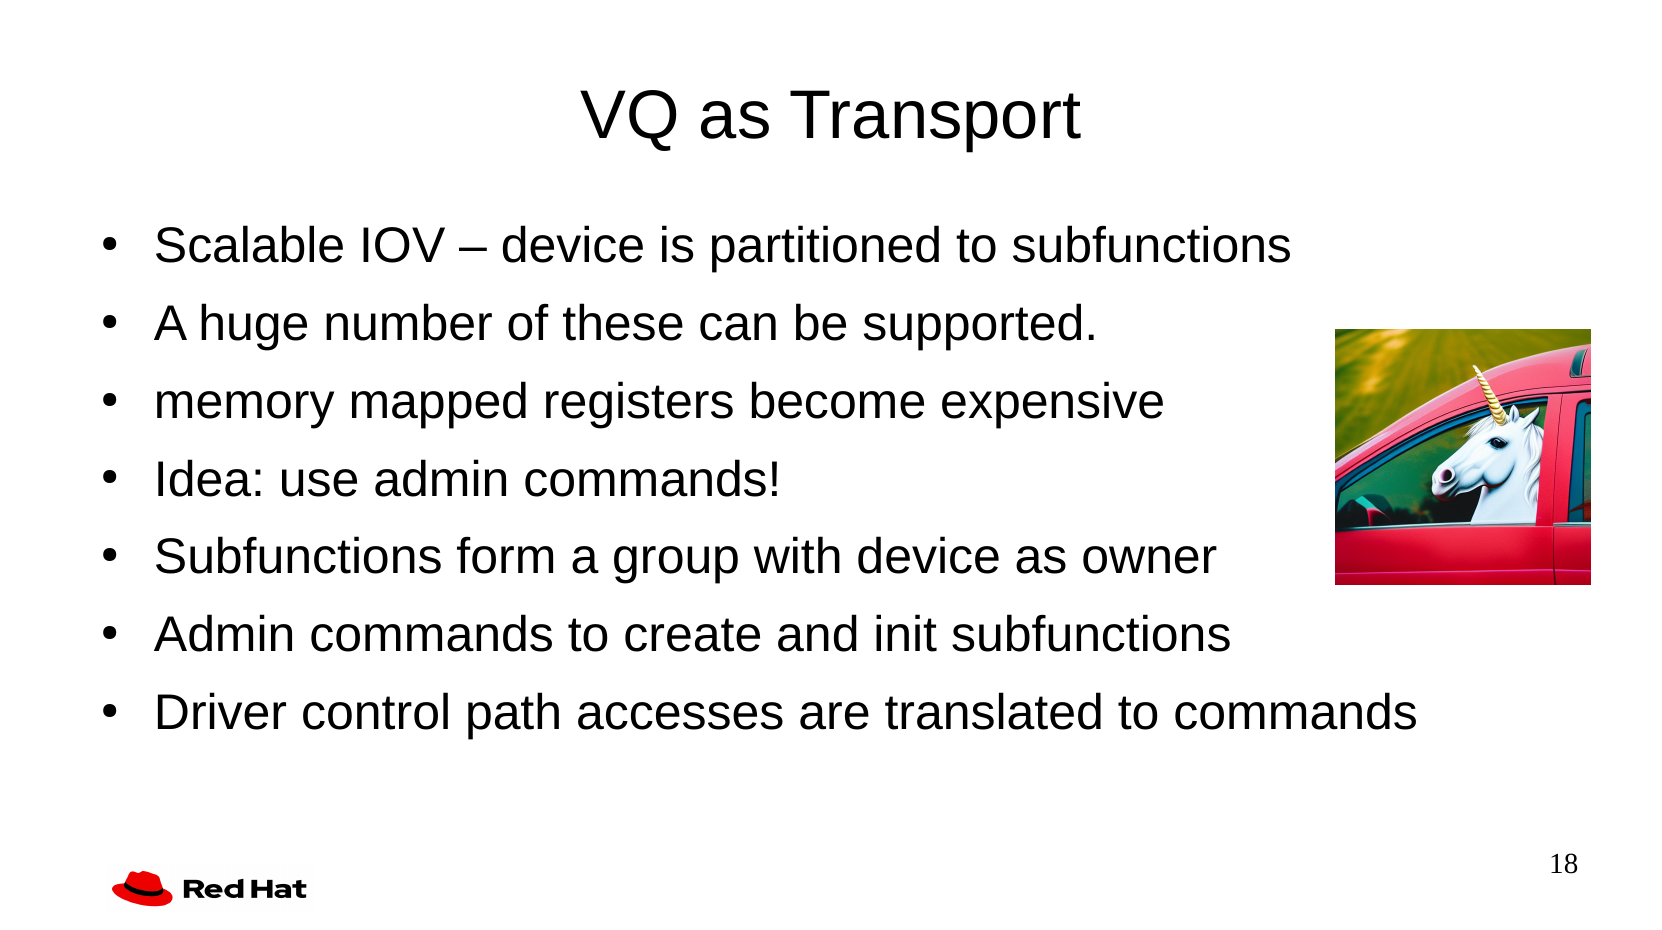

# VQ as Transport
Scalable IOV – device is partitioned to subfunctions
A huge number of these can be supported.
memory mapped registers become expensive
Idea: use admin commands!
Subfunctions form a group with device as owner
Admin commands to create and init subfunctions
Driver control path accesses are translated to commands
18